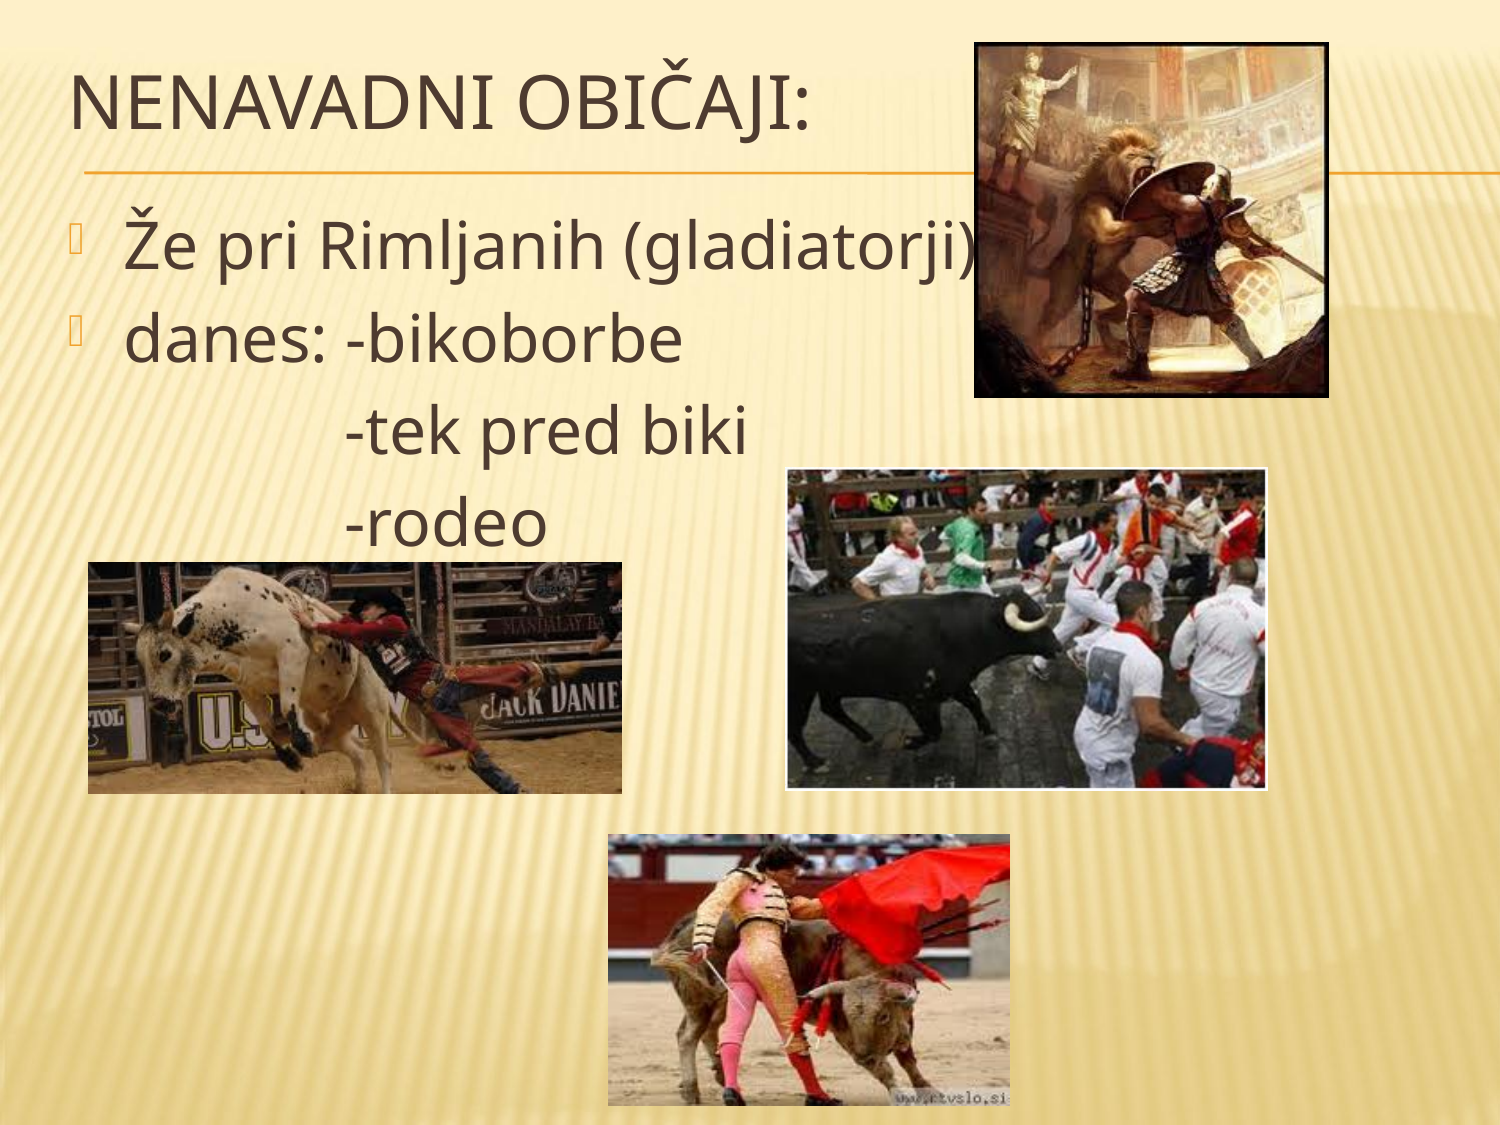

# Nenavadni običaji:
Že pri Rimljanih (gladiatorji)
danes: -bikoborbe
 -tek pred biki
 -rodeo